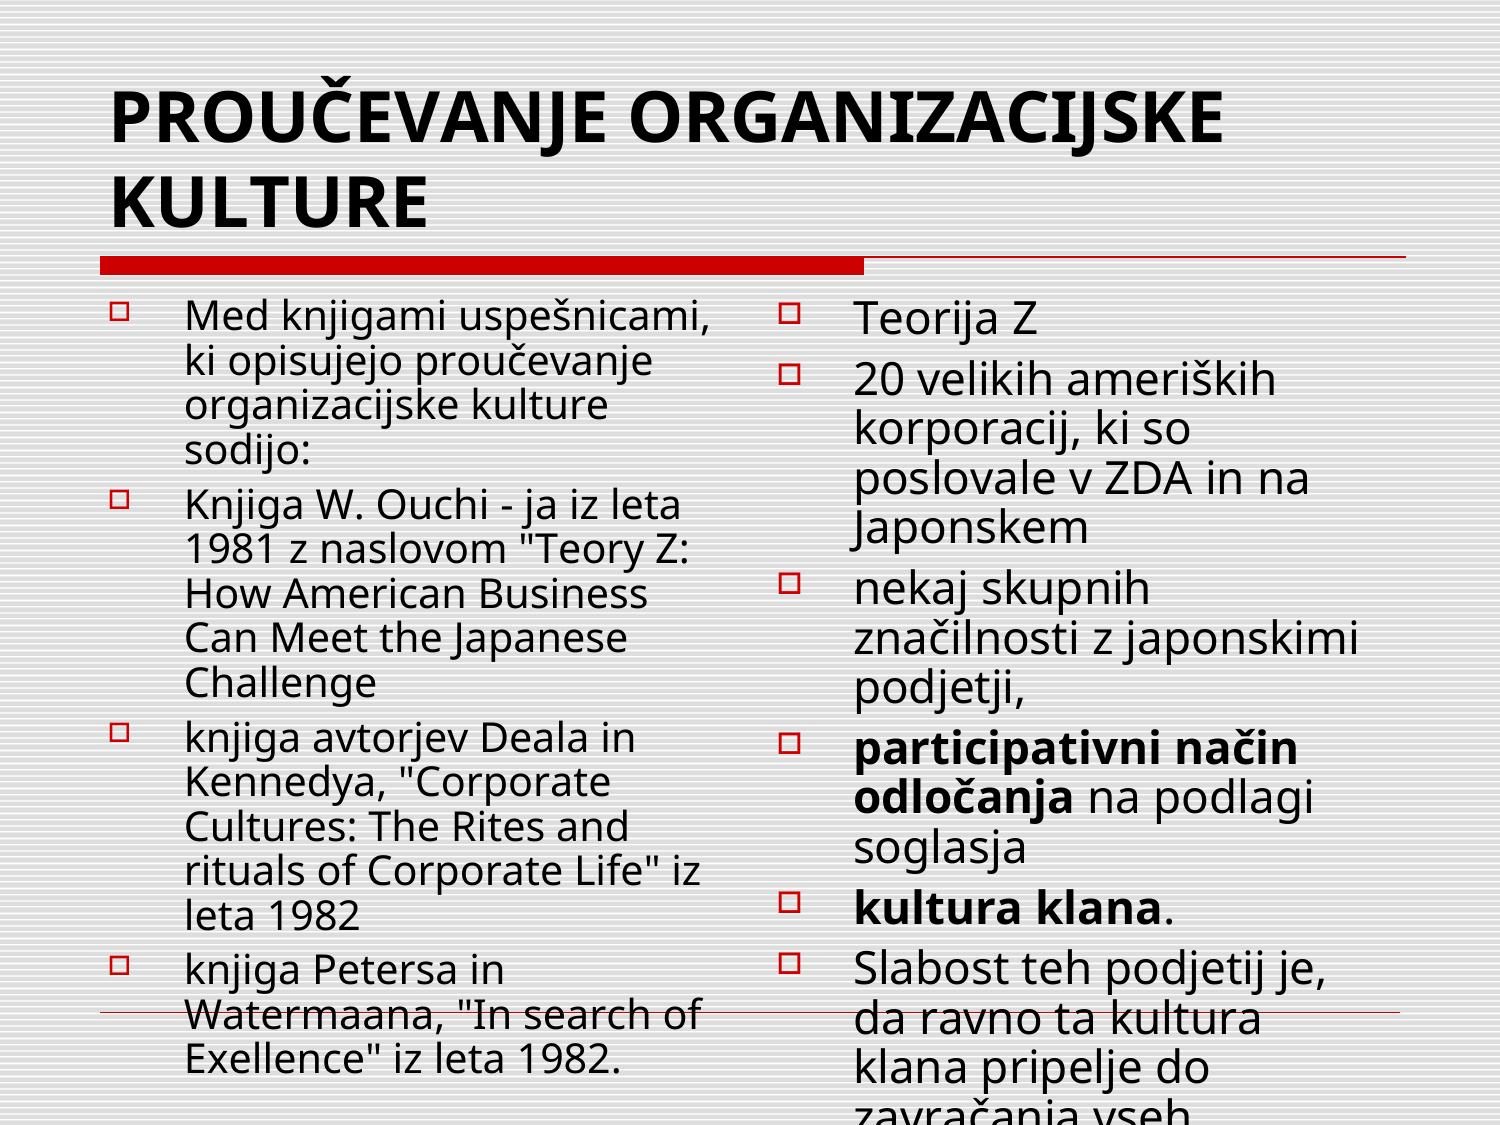

# PROUČEVANJE ORGANIZACIJSKE KULTURE
Med knjigami uspešnicami, ki opisujejo proučevanje organizacijske kulture sodijo:
Knjiga W. Ouchi - ja iz leta 1981 z naslovom "Teory Z: How American Business Can Meet the Japanese Challenge
knjiga avtorjev Deala in Kennedya, "Corporate Cultures: The Rites and rituals of Corporate Life" iz leta 1982
knjiga Petersa in Watermaana, "In search of Exellence" iz leta 1982.
Teorija Z
20 velikih ameriških korporacij, ki so poslovale v ZDA in na Japonskem
nekaj skupnih značilnosti z japonskimi podjetji,
participativni način odločanja na podlagi soglasja
kultura klana.
Slabost teh podjetij je, da ravno ta kultura klana pripelje do zavračanja vseh drugačnih idej in ljudi.